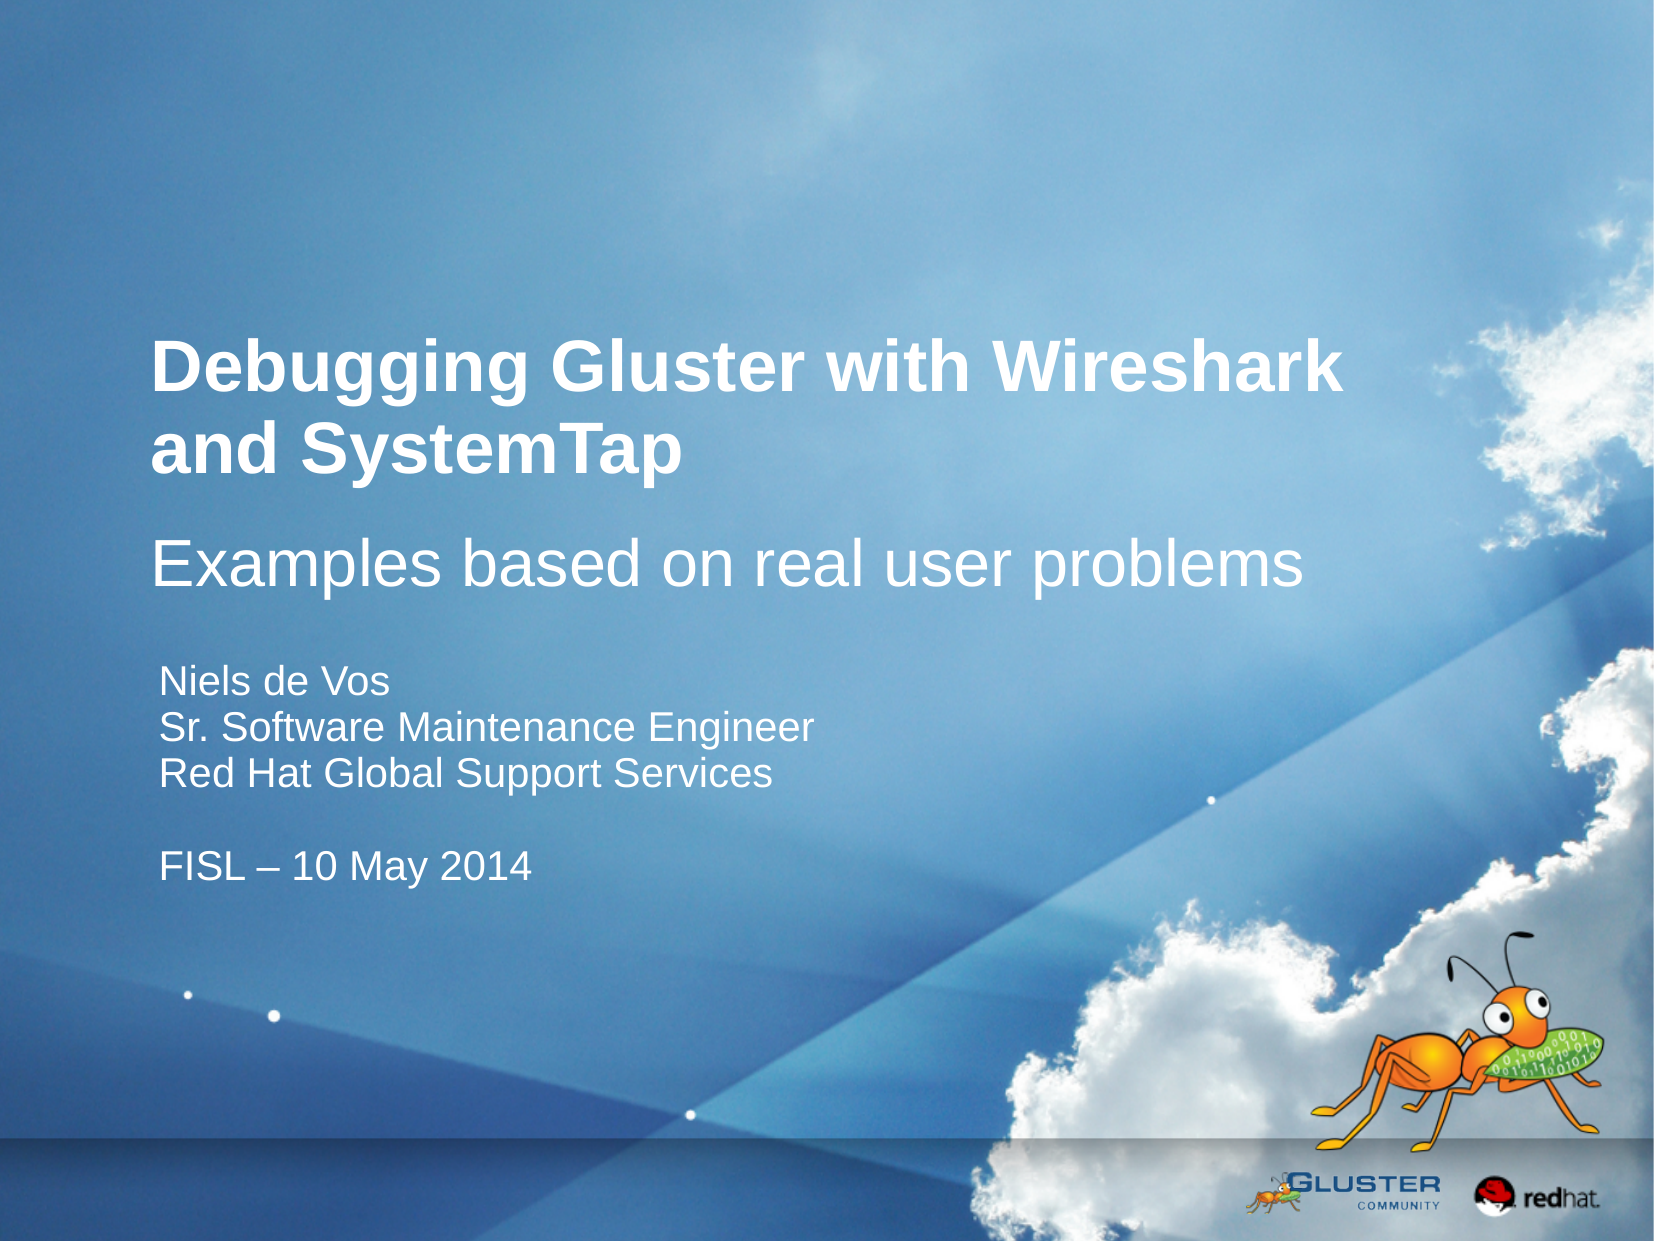

Debugging Gluster with Wireshark and SystemTap
Examples based on real user problems
Niels de Vos
Sr. Software Maintenance Engineer
Red Hat Global Support Services
FISL – 10 May 2014